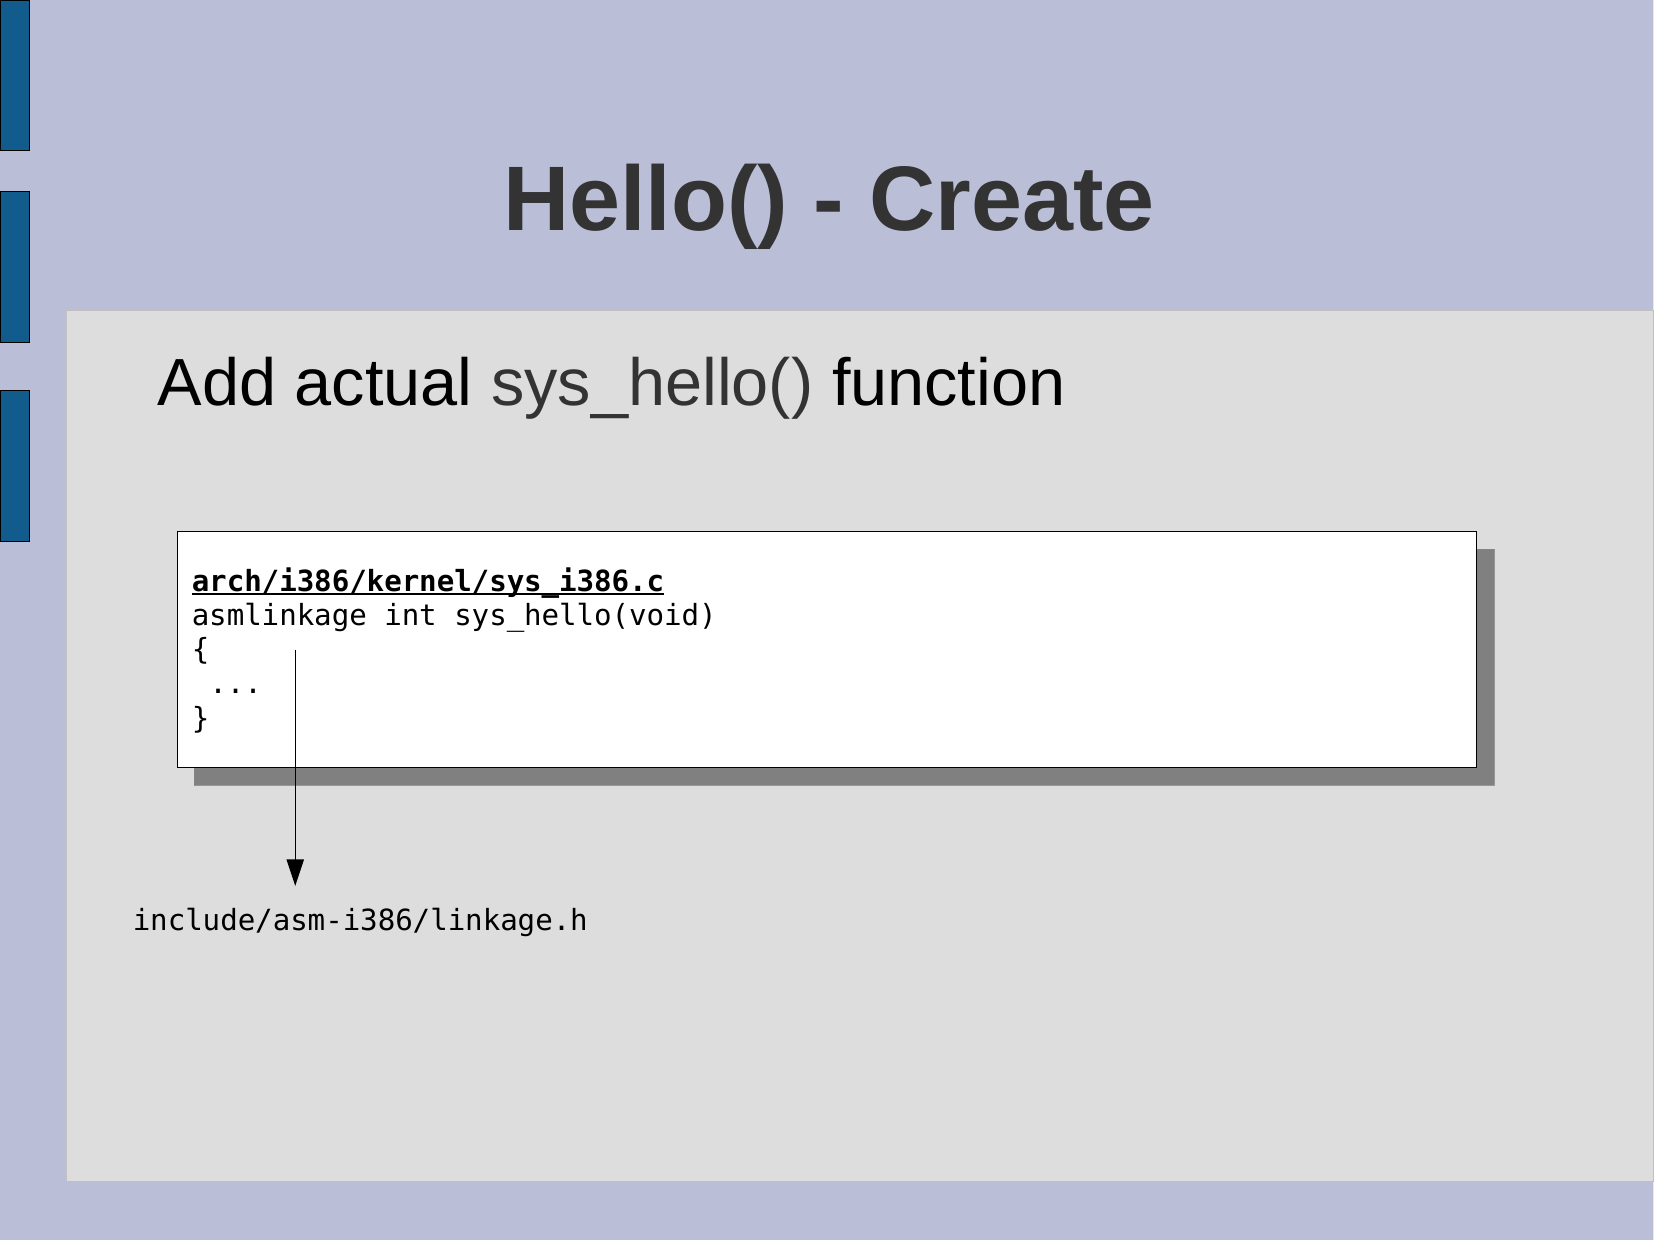

# Hello() - Create
 Add actual sys_hello() function
arch/i386/kernel/sys_i386.c
asmlinkage int sys_hello(void)
{
 ...
}
include/asm-i386/linkage.h